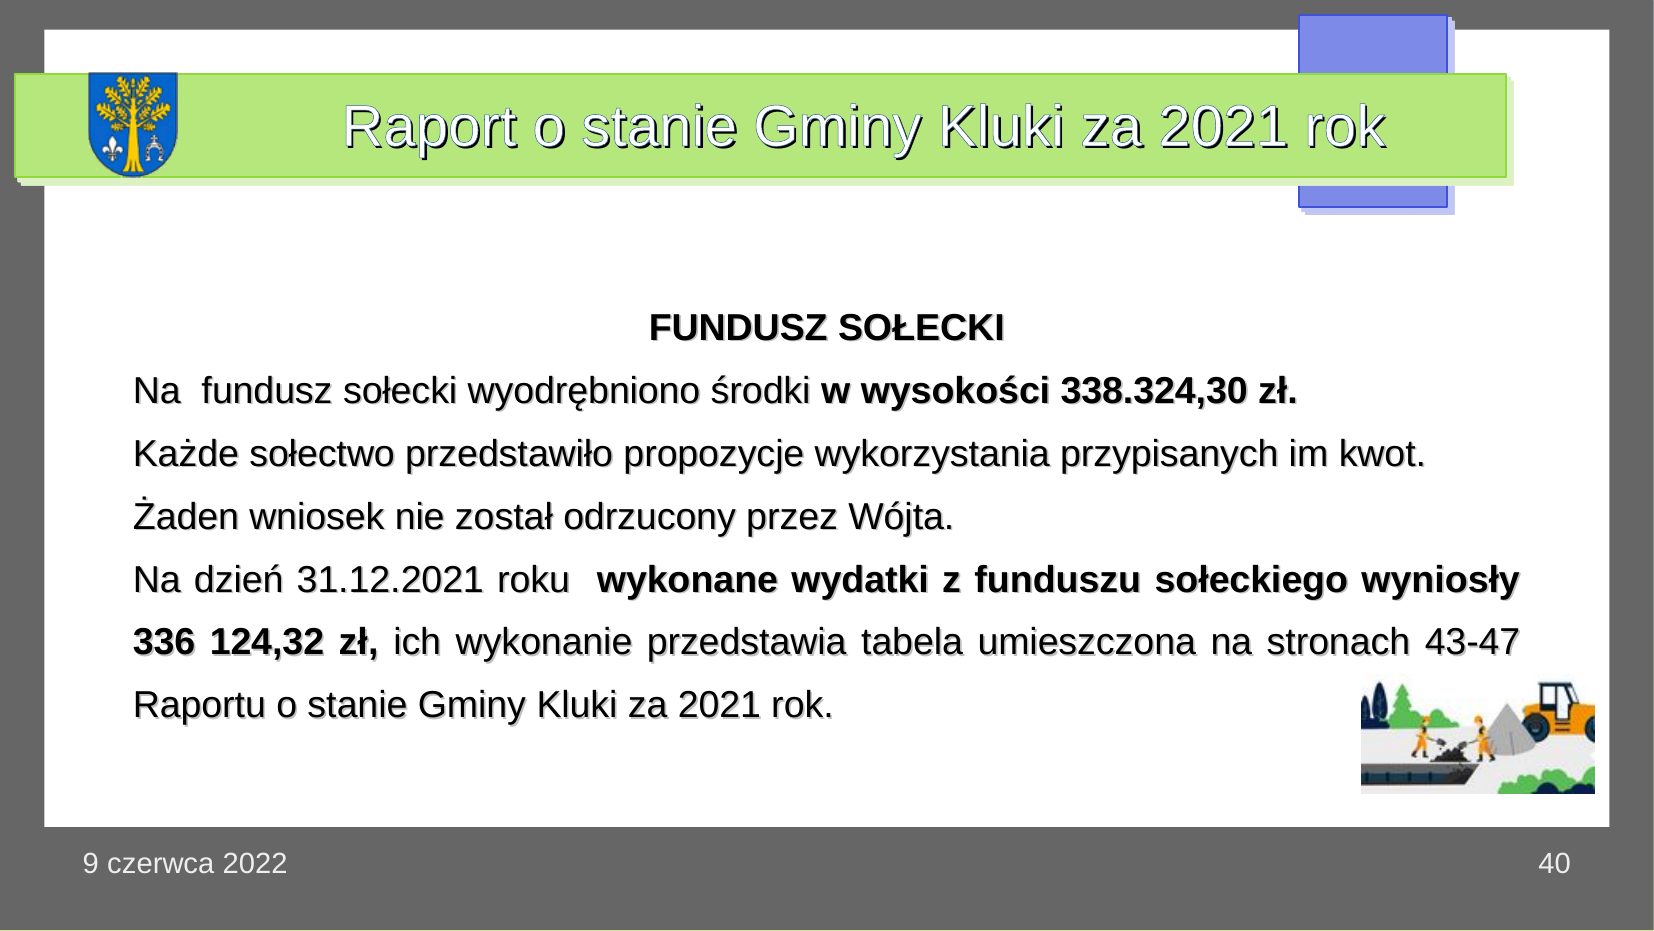

# Raport o stanie Gminy Kluki za 2021 rok
FUNDUSZ SOŁECKI
Na fundusz sołecki wyodrębniono środki w wysokości 338.324,30 zł.
Każde sołectwo przedstawiło propozycje wykorzystania przypisanych im kwot.
Żaden wniosek nie został odrzucony przez Wójta.
Na dzień 31.12.2021 roku wykonane wydatki z funduszu sołeckiego wyniosły 336 124,32 zł, ich wykonanie przedstawia tabela umieszczona na stronach 43-47 Raportu o stanie Gminy Kluki za 2021 rok.
9 czerwca 2022
40